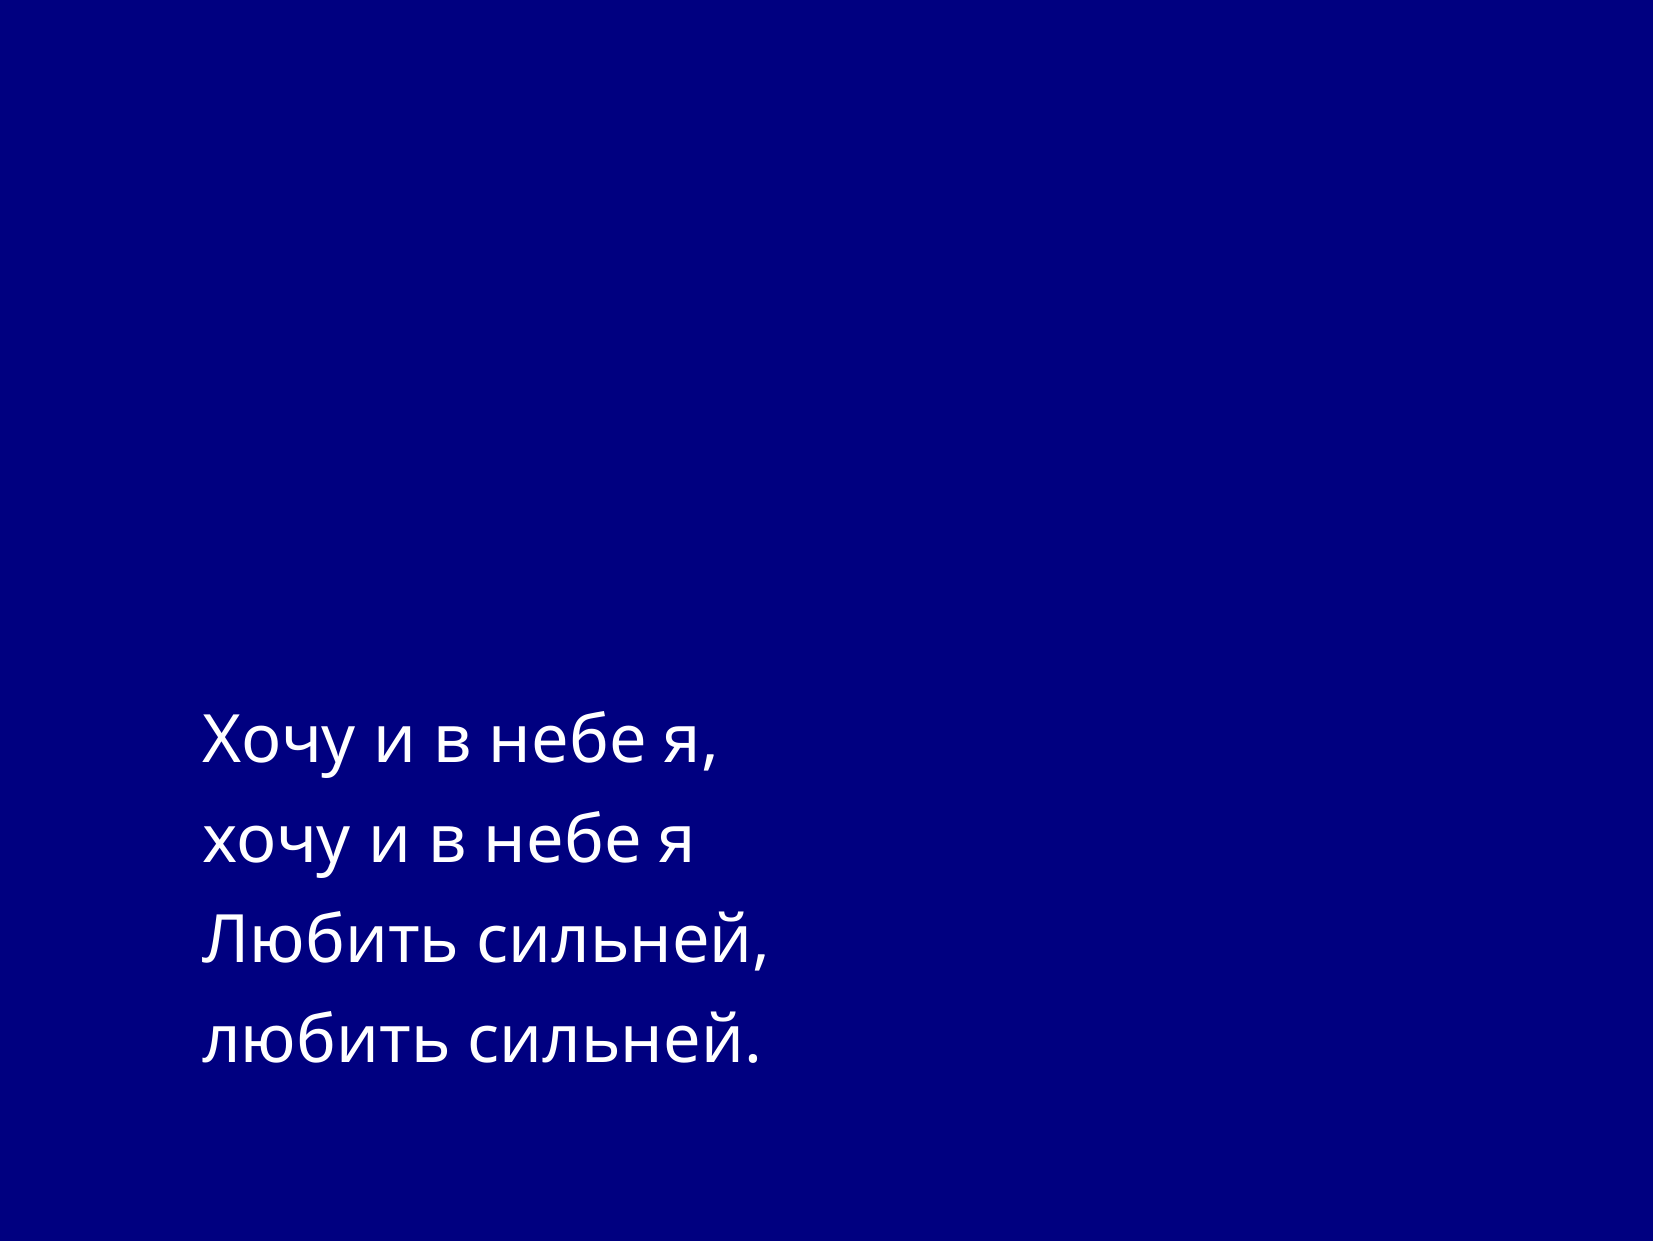

Хочу и в небе я,
	хочу и в небе я
	Любить сильней,
	любить сильней.